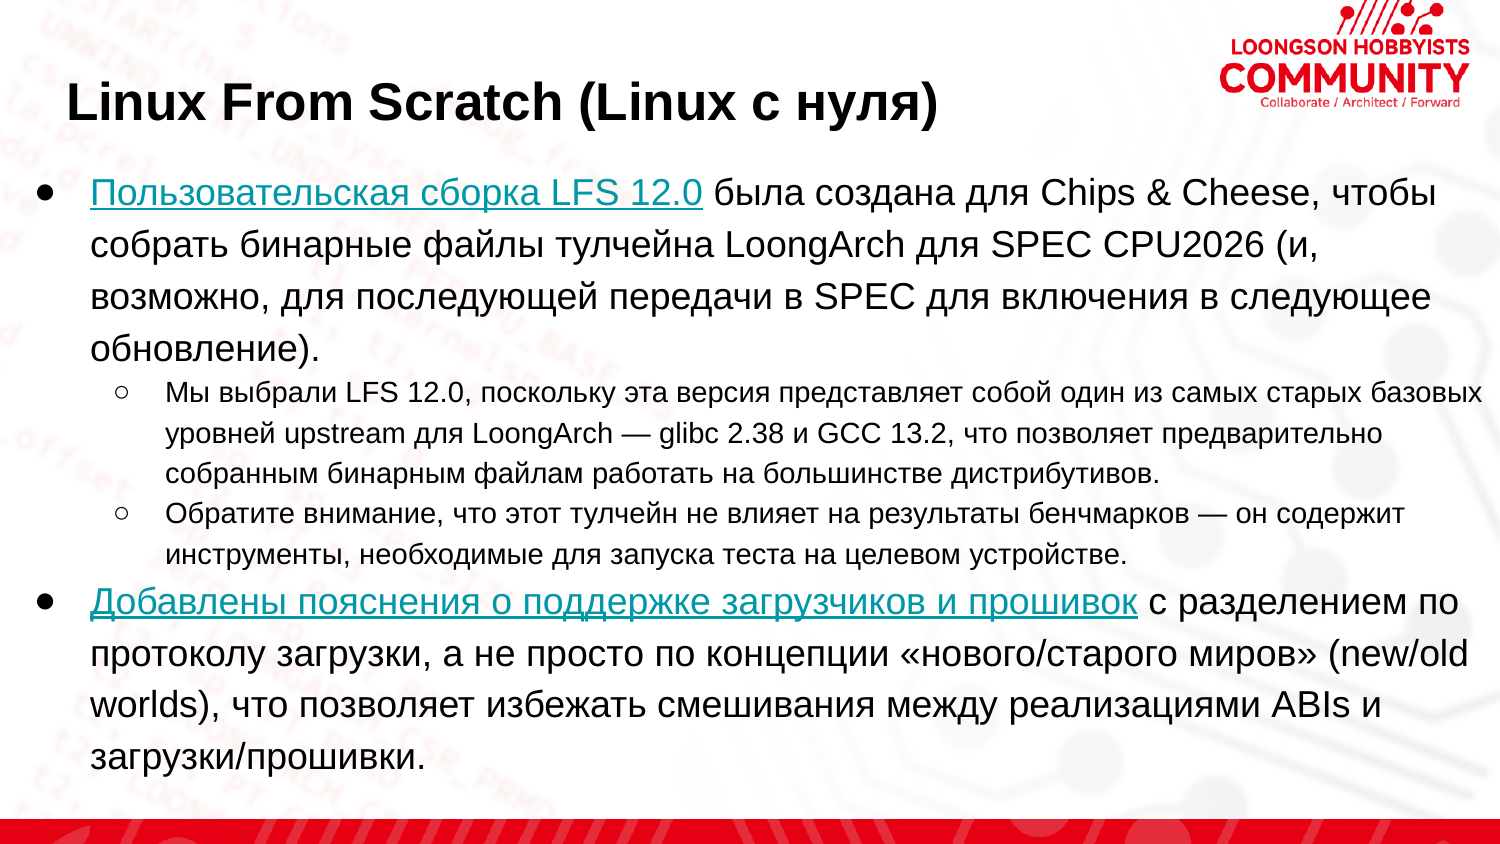

# Linux From Scratch (Linux с нуля)
Пользовательская сборка LFS 12.0 была создана для Chips & Cheese, чтобы собрать бинарные файлы тулчейна LoongArch для SPEC CPU2026 (и, возможно, для последующей передачи в SPEC для включения в следующее обновление).
Мы выбрали LFS 12.0, поскольку эта версия представляет собой один из самых старых базовых уровней upstream для LoongArch — glibc 2.38 и GCC 13.2, что позволяет предварительно собранным бинарным файлам работать на большинстве дистрибутивов.
Обратите внимание, что этот тулчейн не влияет на результаты бенчмарков — он содержит инструменты, необходимые для запуска теста на целевом устройстве.
Добавлены пояснения о поддержке загрузчиков и прошивок с разделением по протоколу загрузки, а не просто по концепции «нового/старого миров» (new/old worlds), что позволяет избежать смешивания между реализациями ABIs и загрузки/прошивки.